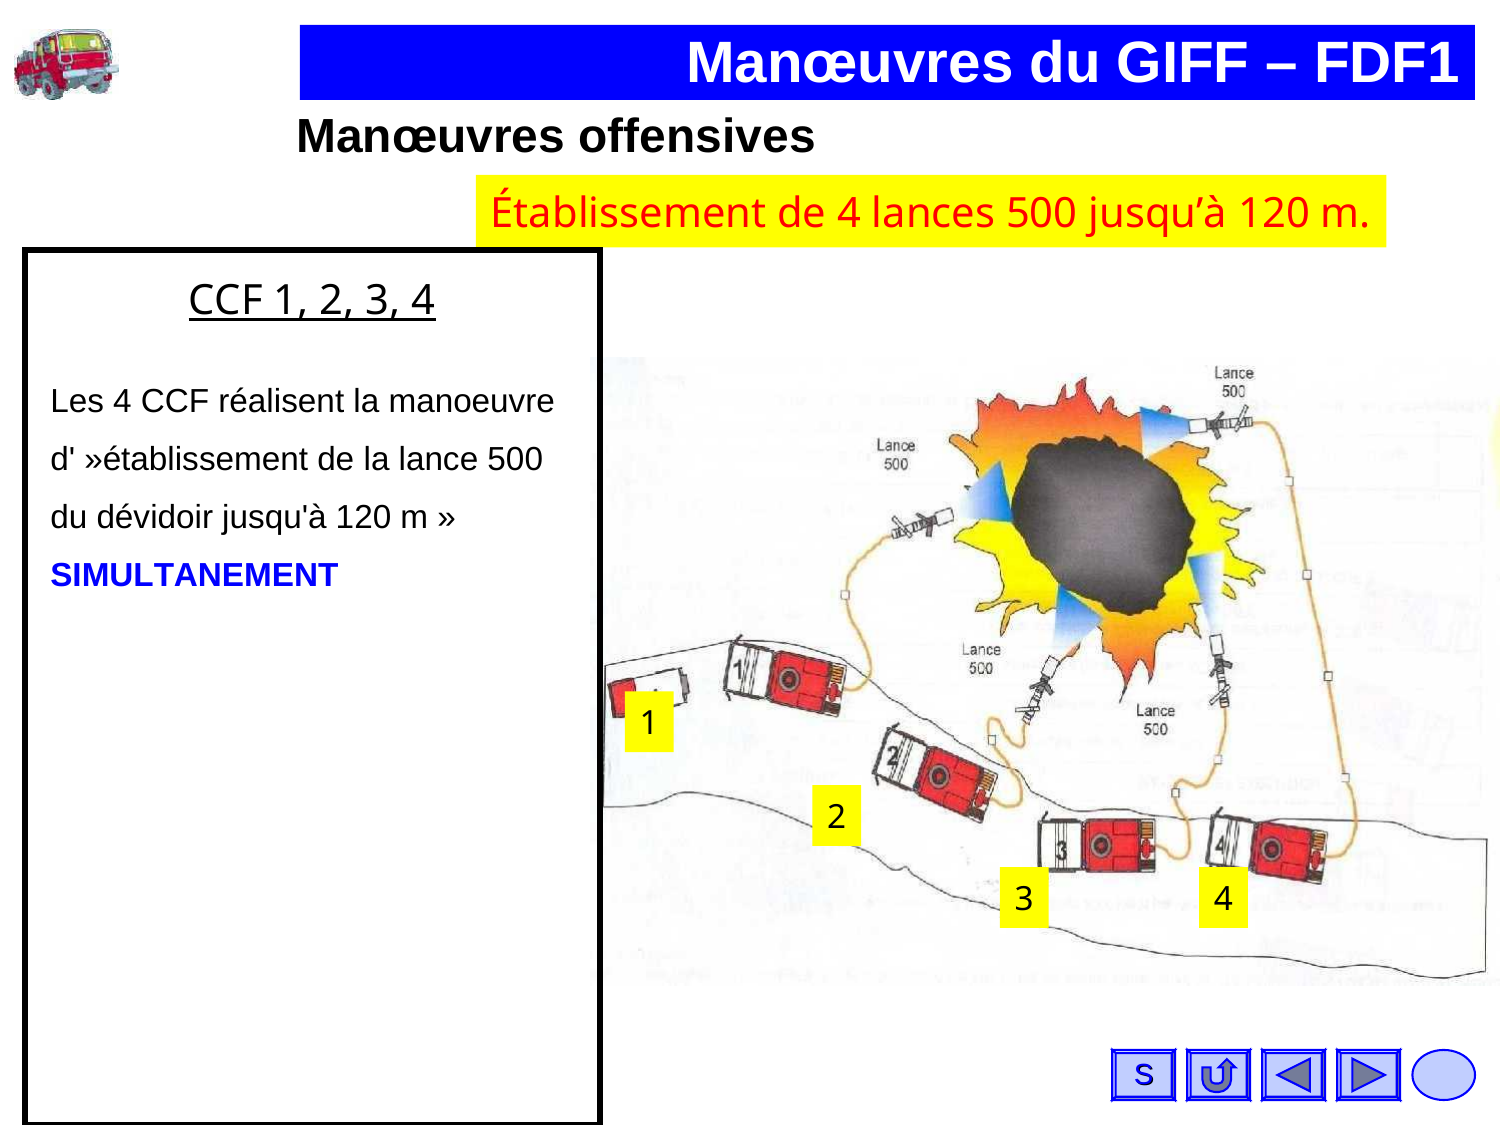

Manœuvres du GIFF – FDF1
Manœuvres offensives
Établissement de 4 lances 500 jusqu’à 120 m.
CCF 1, 2, 3, 4
Les 4 CCF réalisent la manoeuvre
d' »établissement de la lance 500
du dévidoir jusqu'à 120 m »
SIMULTANEMENT
1
2
3
4